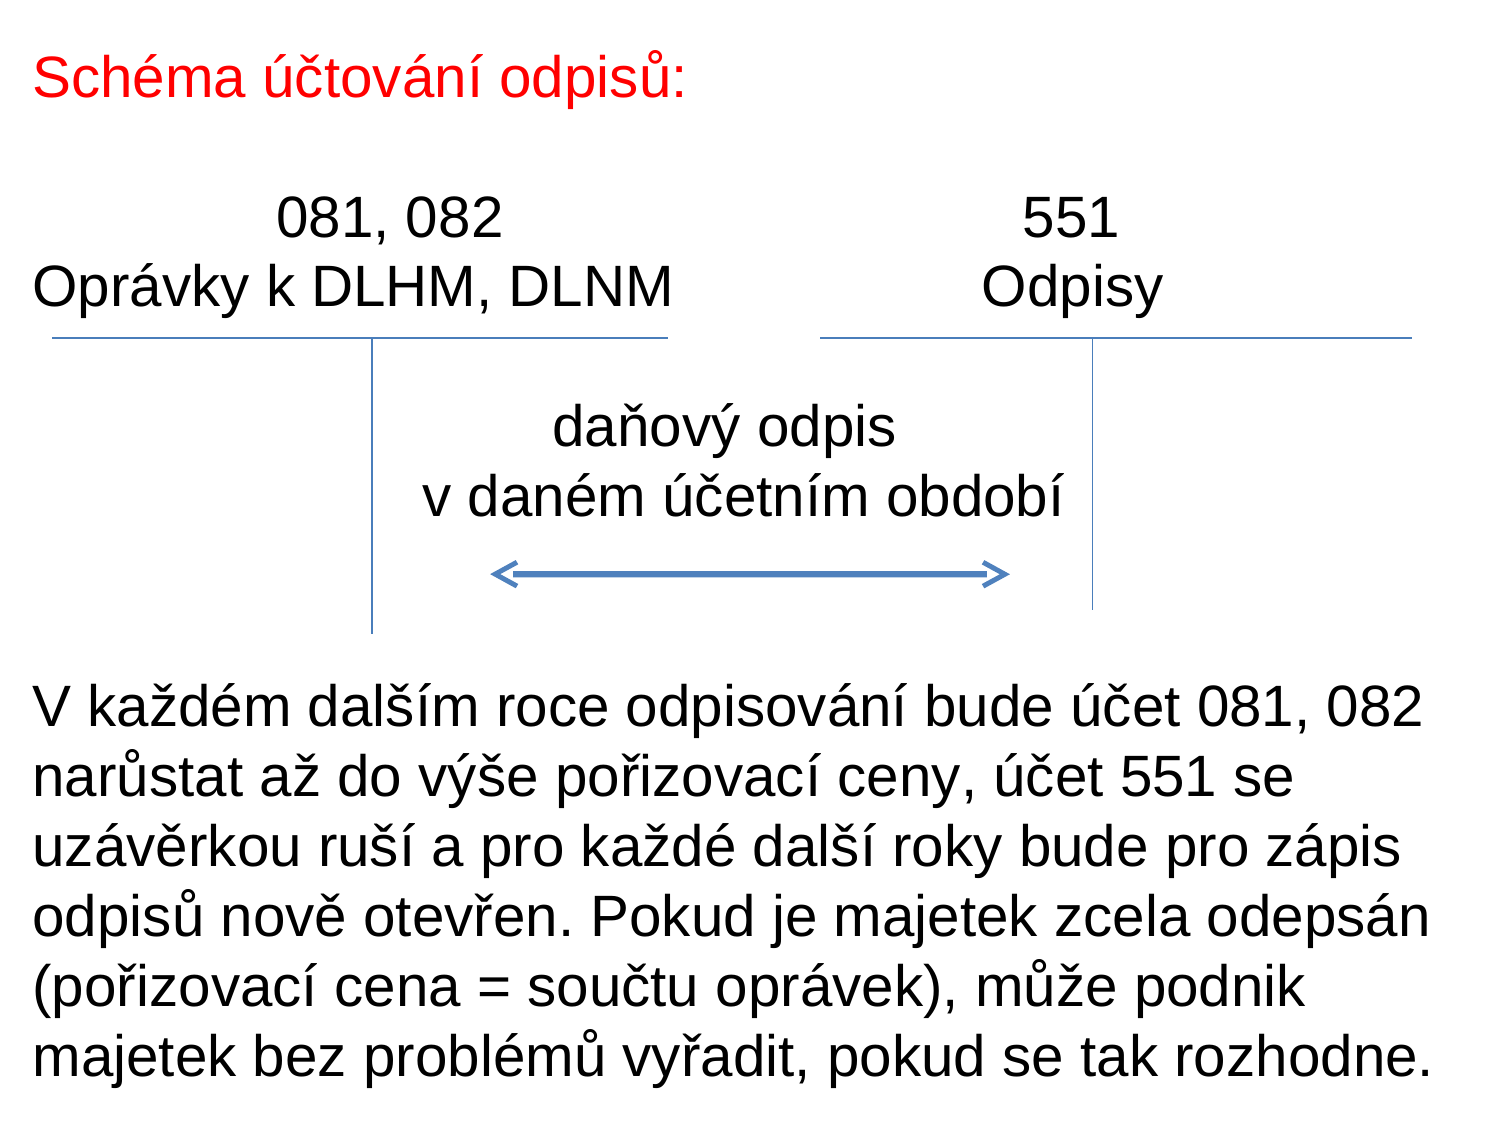

Schéma účtování odpisů:
 081, 082 551
Oprávky k DLHM, DLNM Odpisy
 daňový odpis
 v daném účetním období
V každém dalším roce odpisování bude účet 081, 082
narůstat až do výše pořizovací ceny, účet 551 se uzávěrkou ruší a pro každé další roky bude pro zápis odpisů nově otevřen. Pokud je majetek zcela odepsán
(pořizovací cena = součtu oprávek), může podnik majetek bez problémů vyřadit, pokud se tak rozhodne.